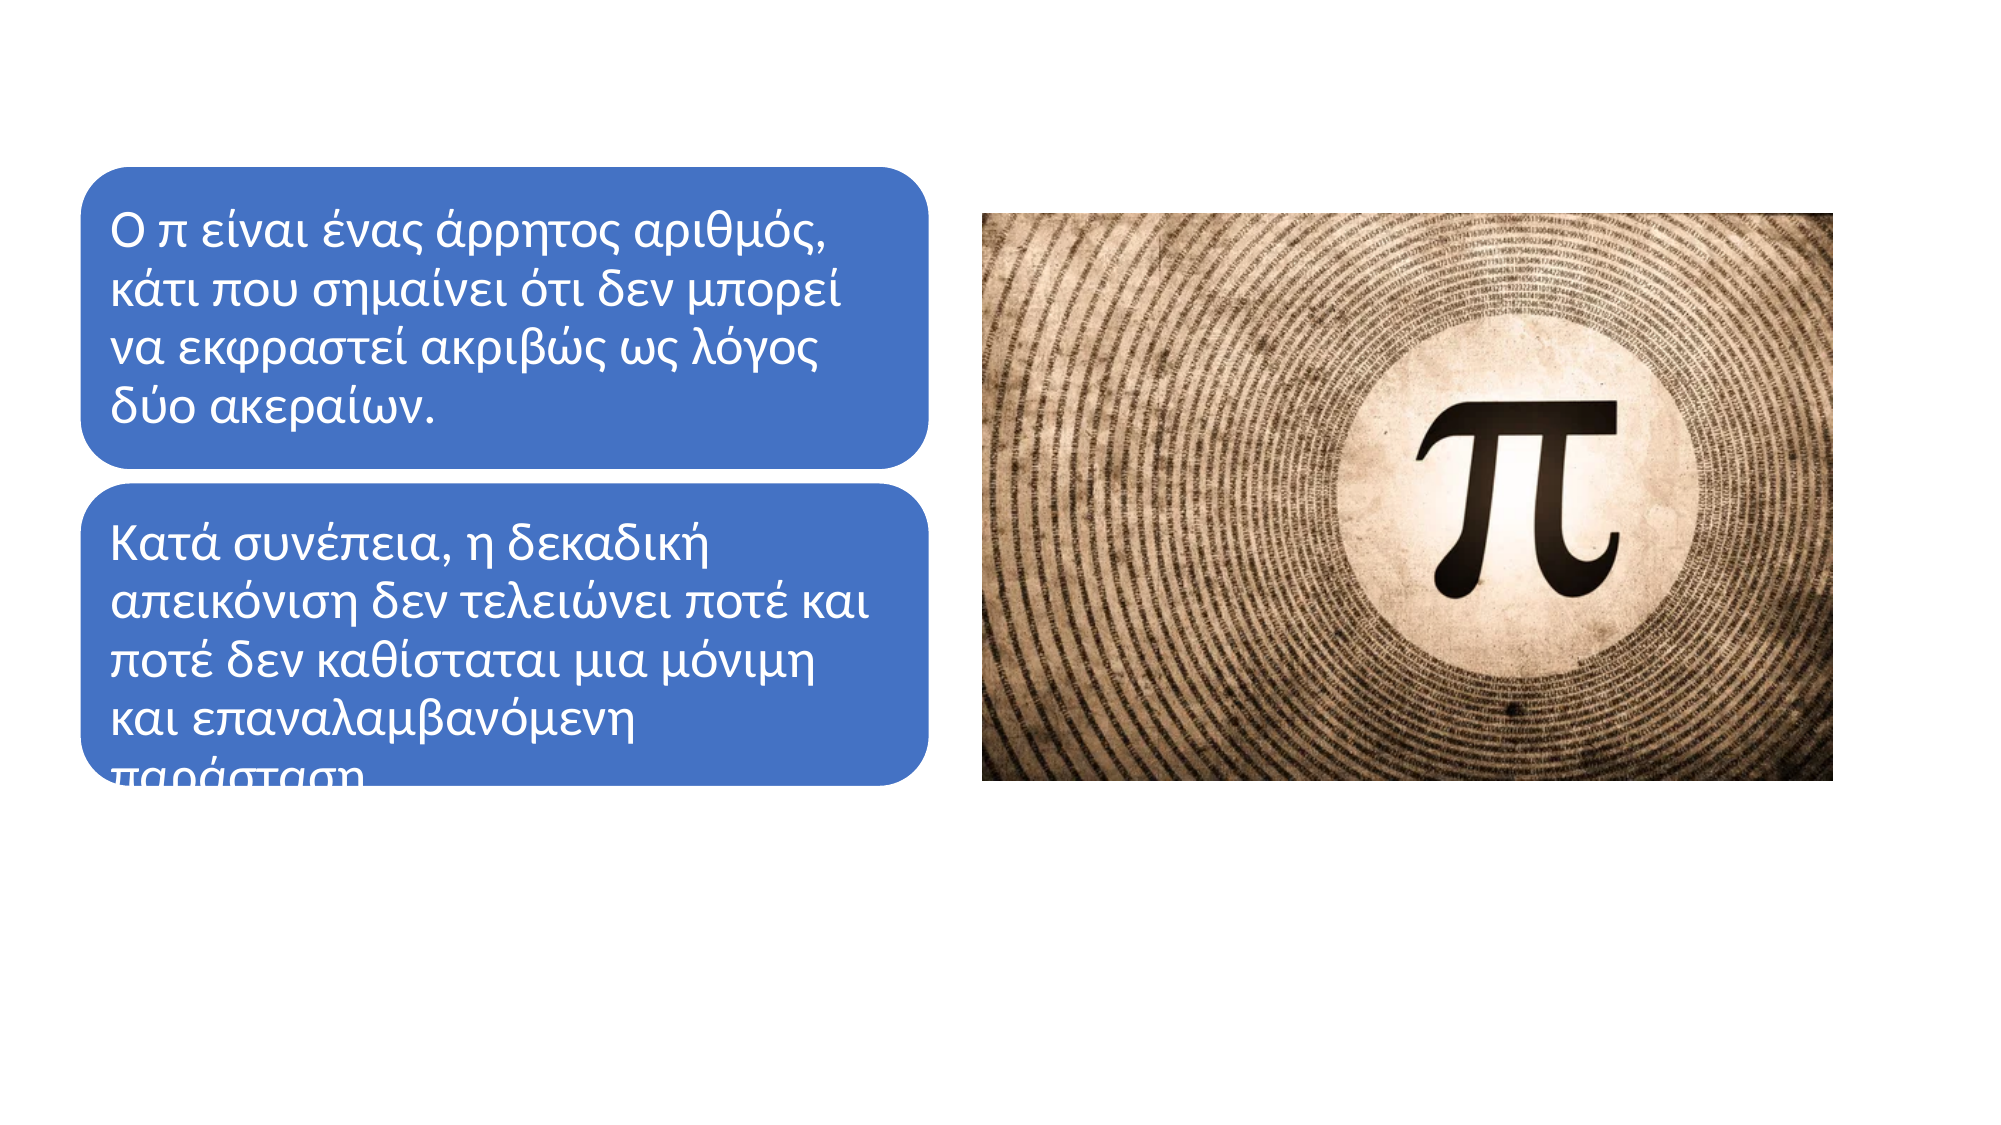

Ο π είναι ένας άρρητος αριθμός, κάτι που σημαίνει ότι δεν μπορεί να εκφραστεί ακριβώς ως λόγος δύο ακεραίων.
Κατά συνέπεια, η δεκαδική απεικόνιση δεν τελειώνει ποτέ και ποτέ δεν καθίσταται μια μόνιμη και επαναλαμβανόμενη παράσταση.